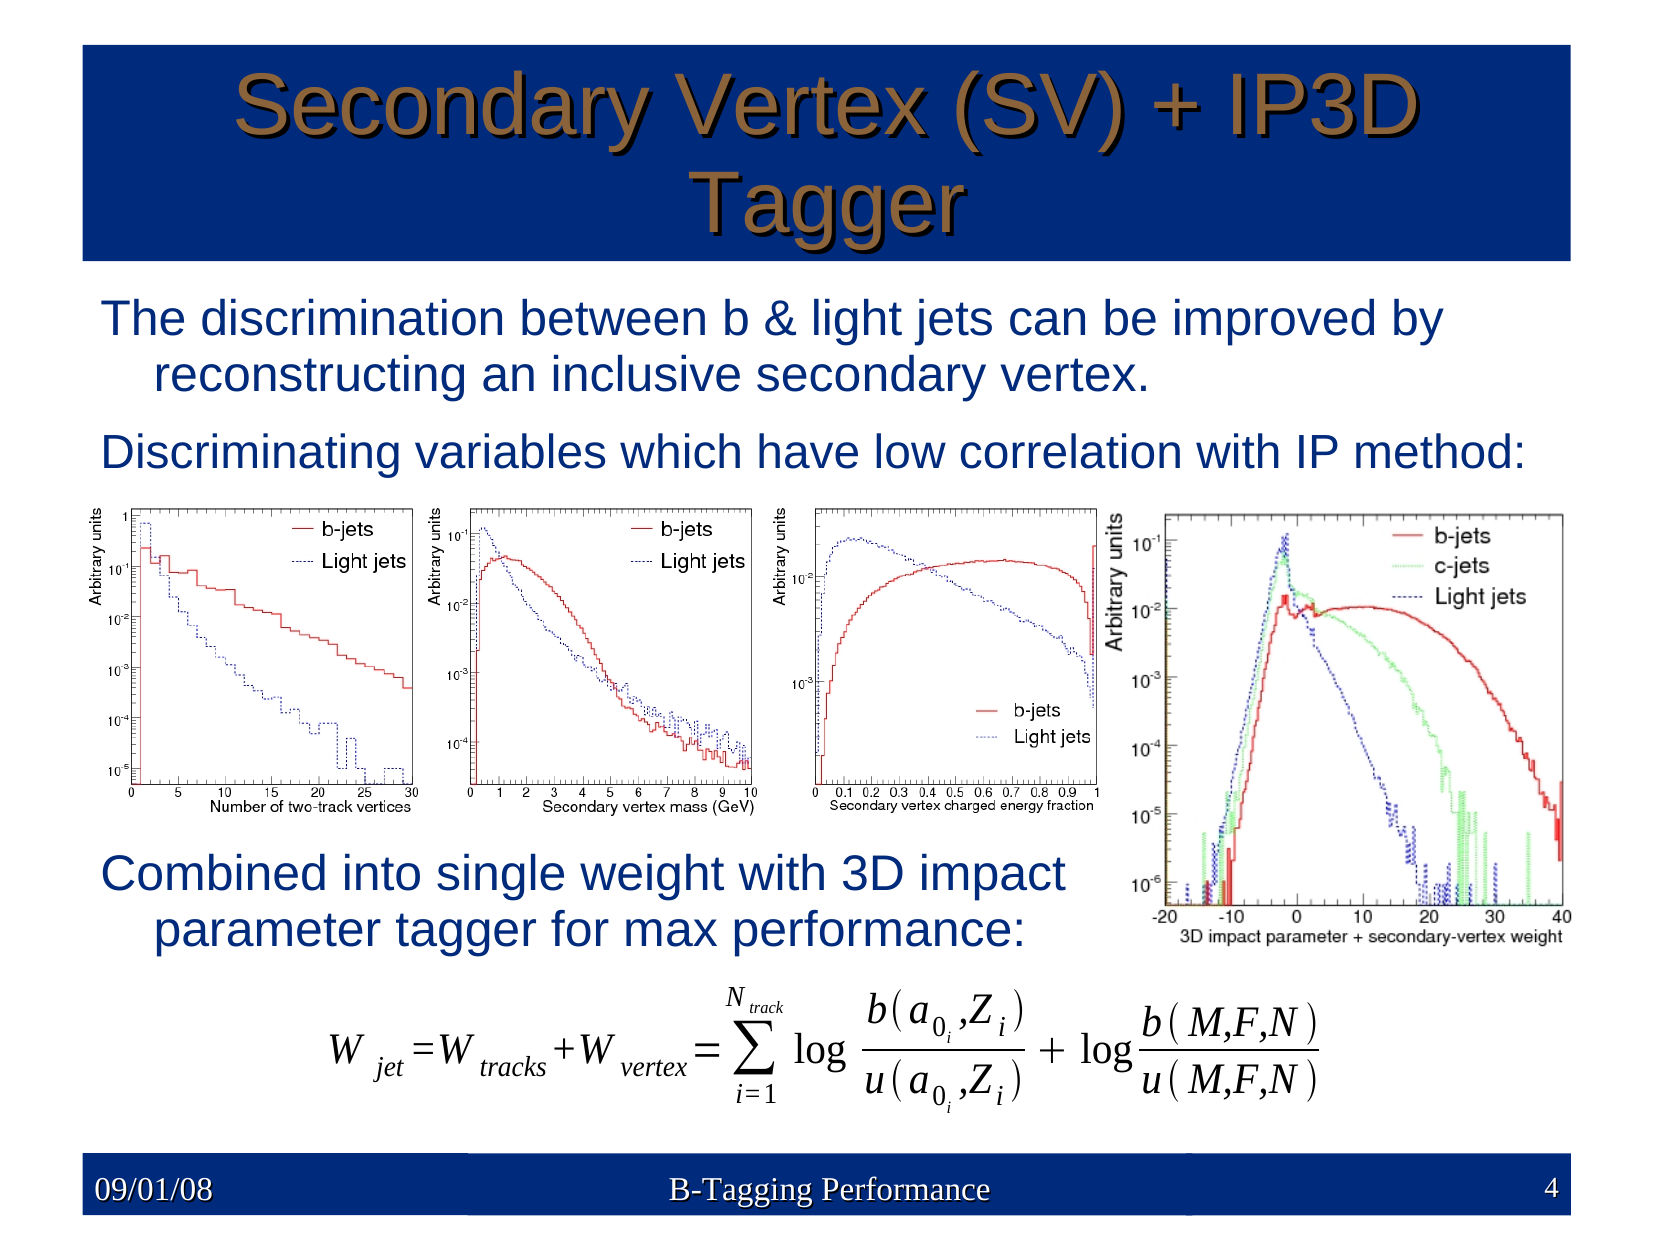

# Secondary Vertex (SV) + IP3D Tagger
The discrimination between b & light jets can be improved by reconstructing an inclusive secondary vertex.
Discriminating variables which have low correlation with IP method:
Combined into single weight with 3D impact parameter tagger for max performance:
B-Tagging Performance
4